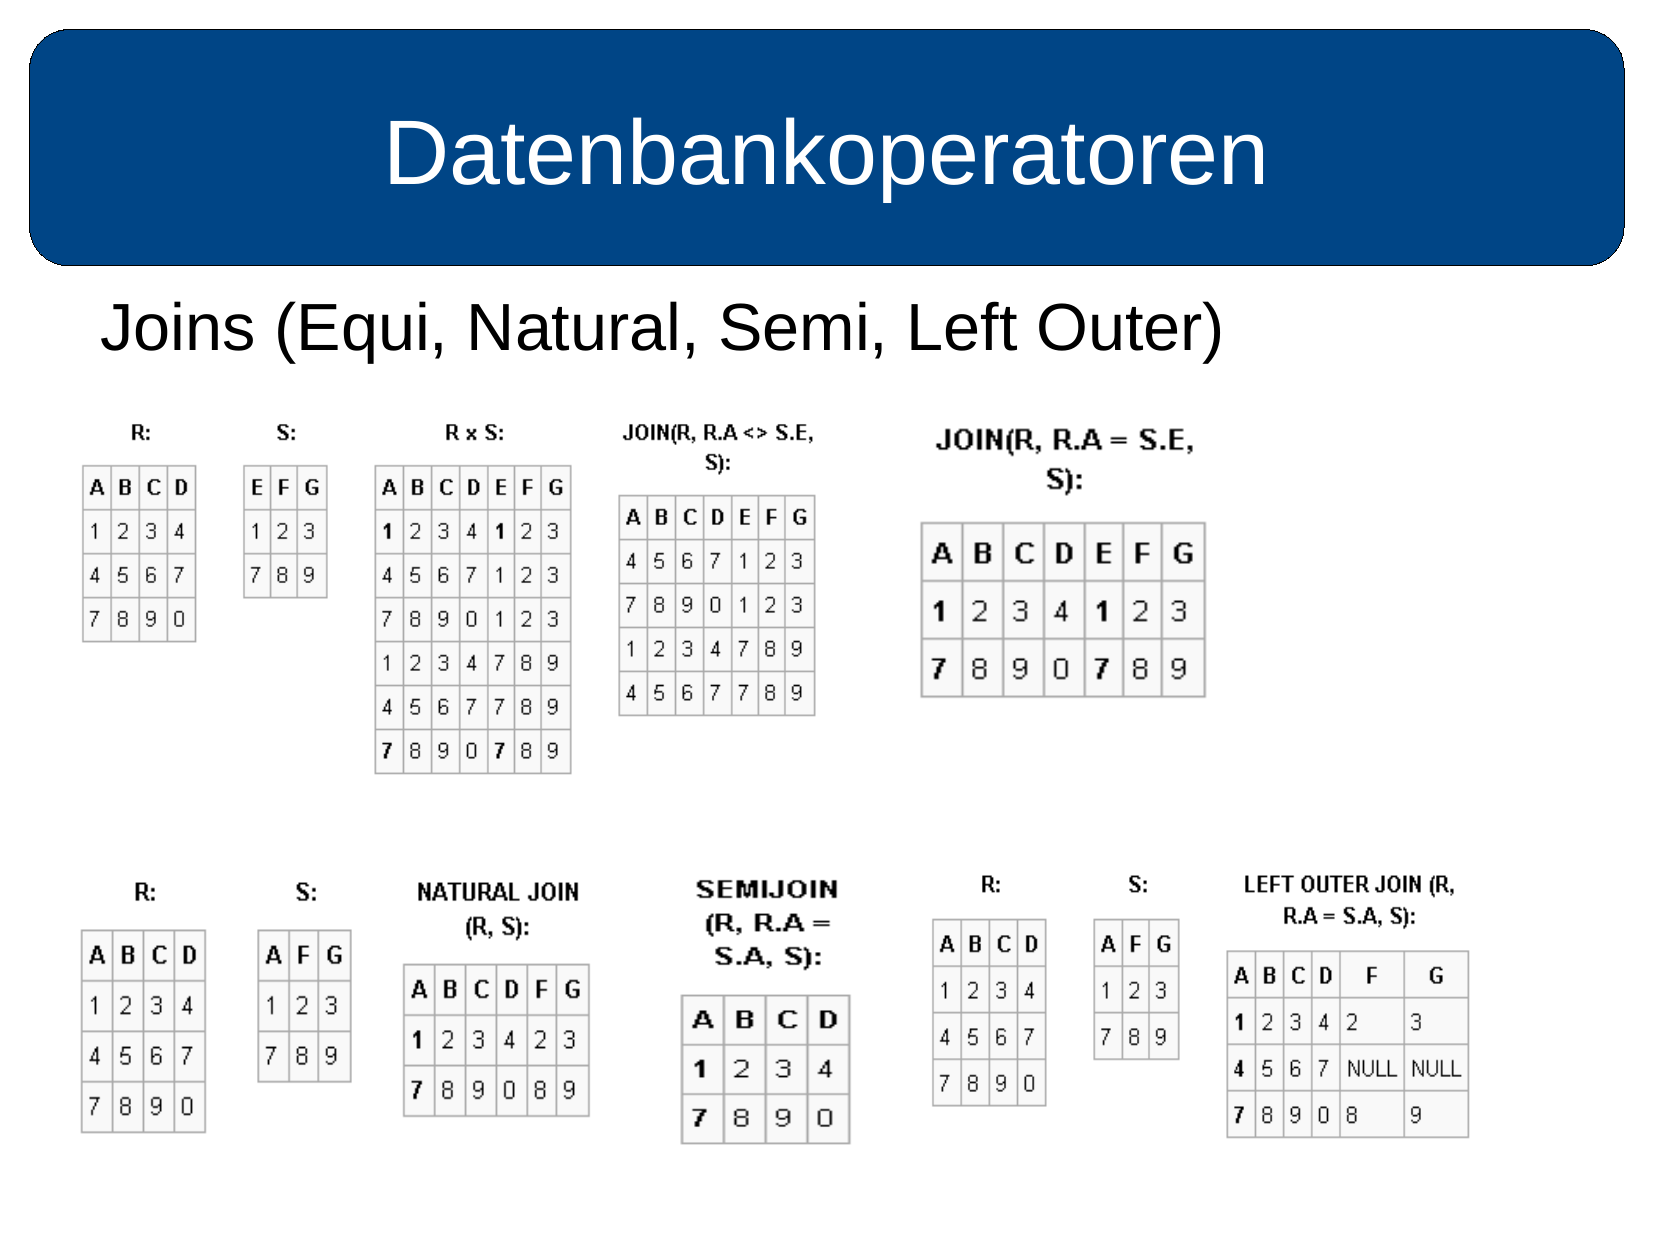

# Datenbankoperatoren
Joins (Equi, Natural, Semi, Left Outer)